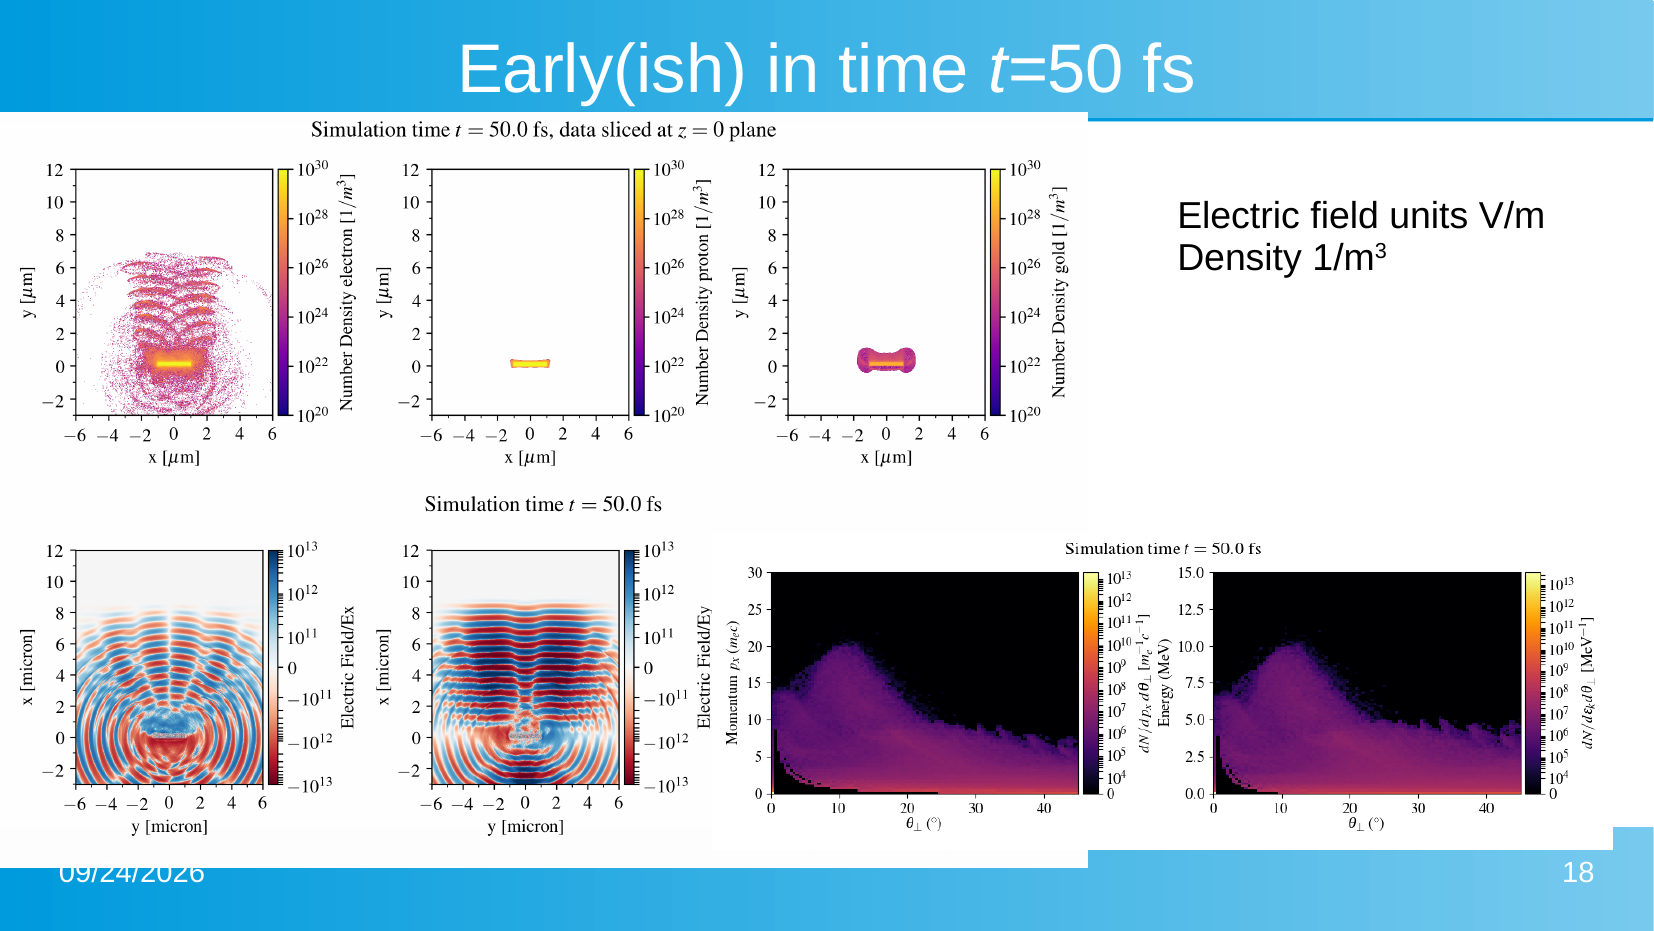

# Early(ish) in time t=50 fs
Electric field units V/m
Density 1/m3
18